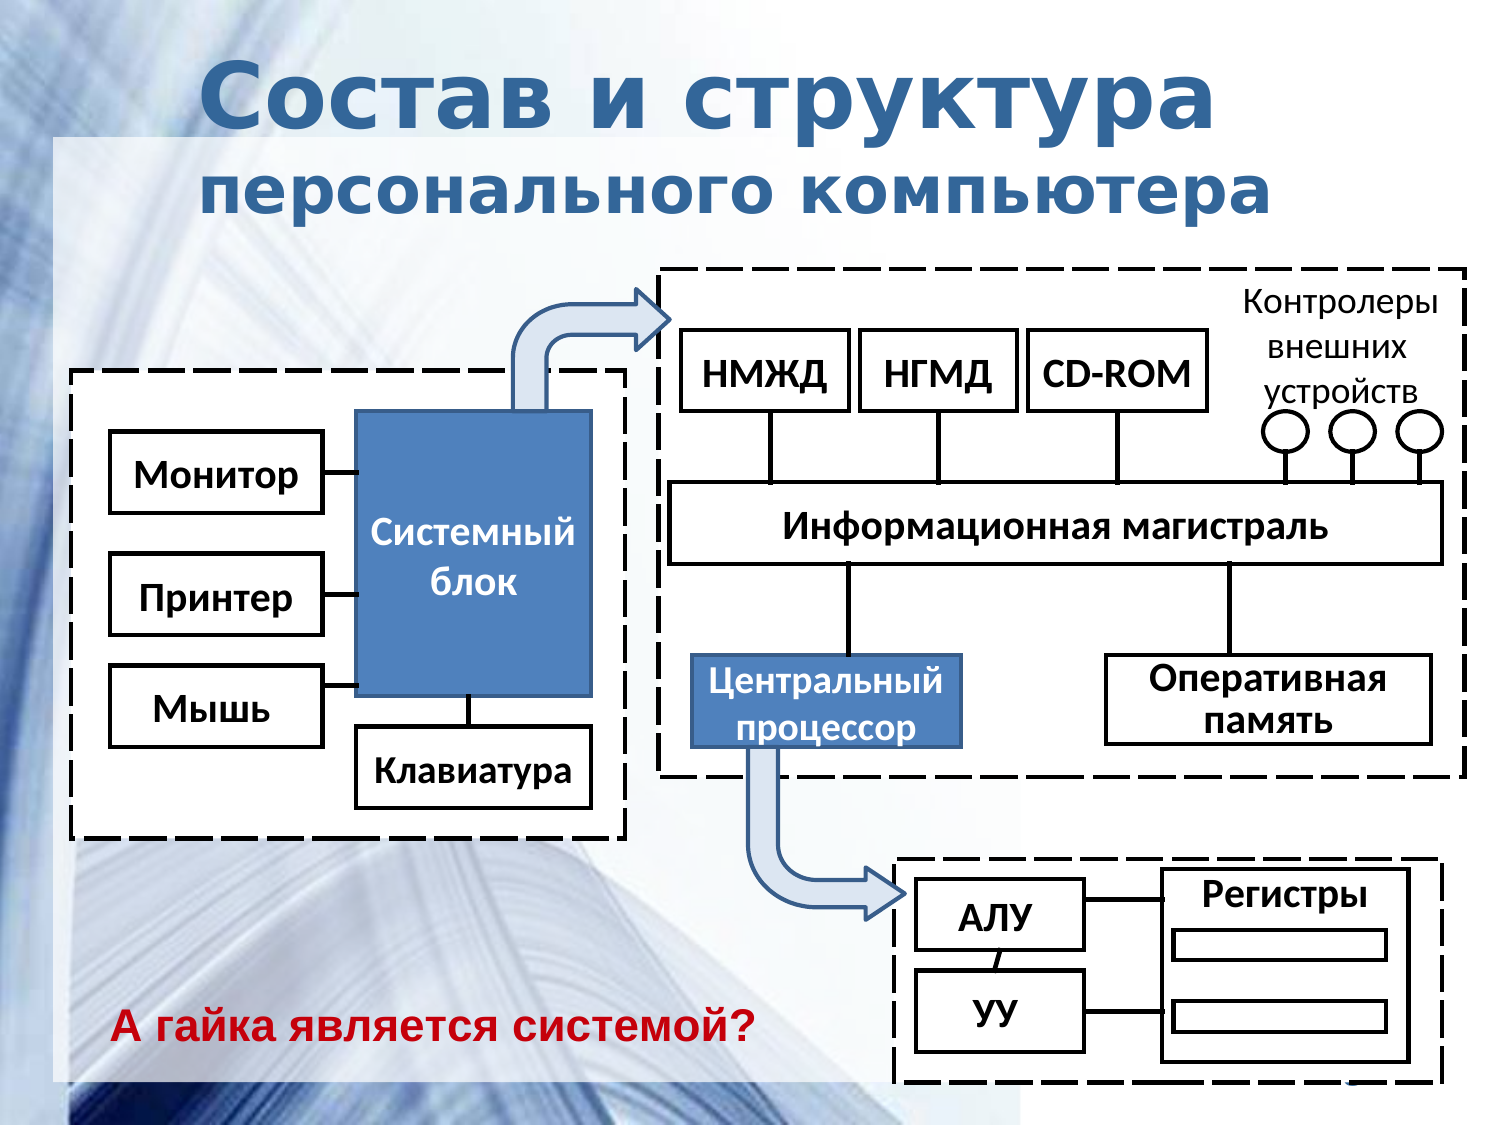

Состав и структура
персонального компьютера
Контролеры внешних
устройств
НМЖД
НГМД
CD-ROM
Системный блок
Монитор
Информационная магистраль
Принтер
Центральный процессор
Оперативная память
Мышь
Клавиатура
Регистры
АЛУ
УУ
А гайка является системой?